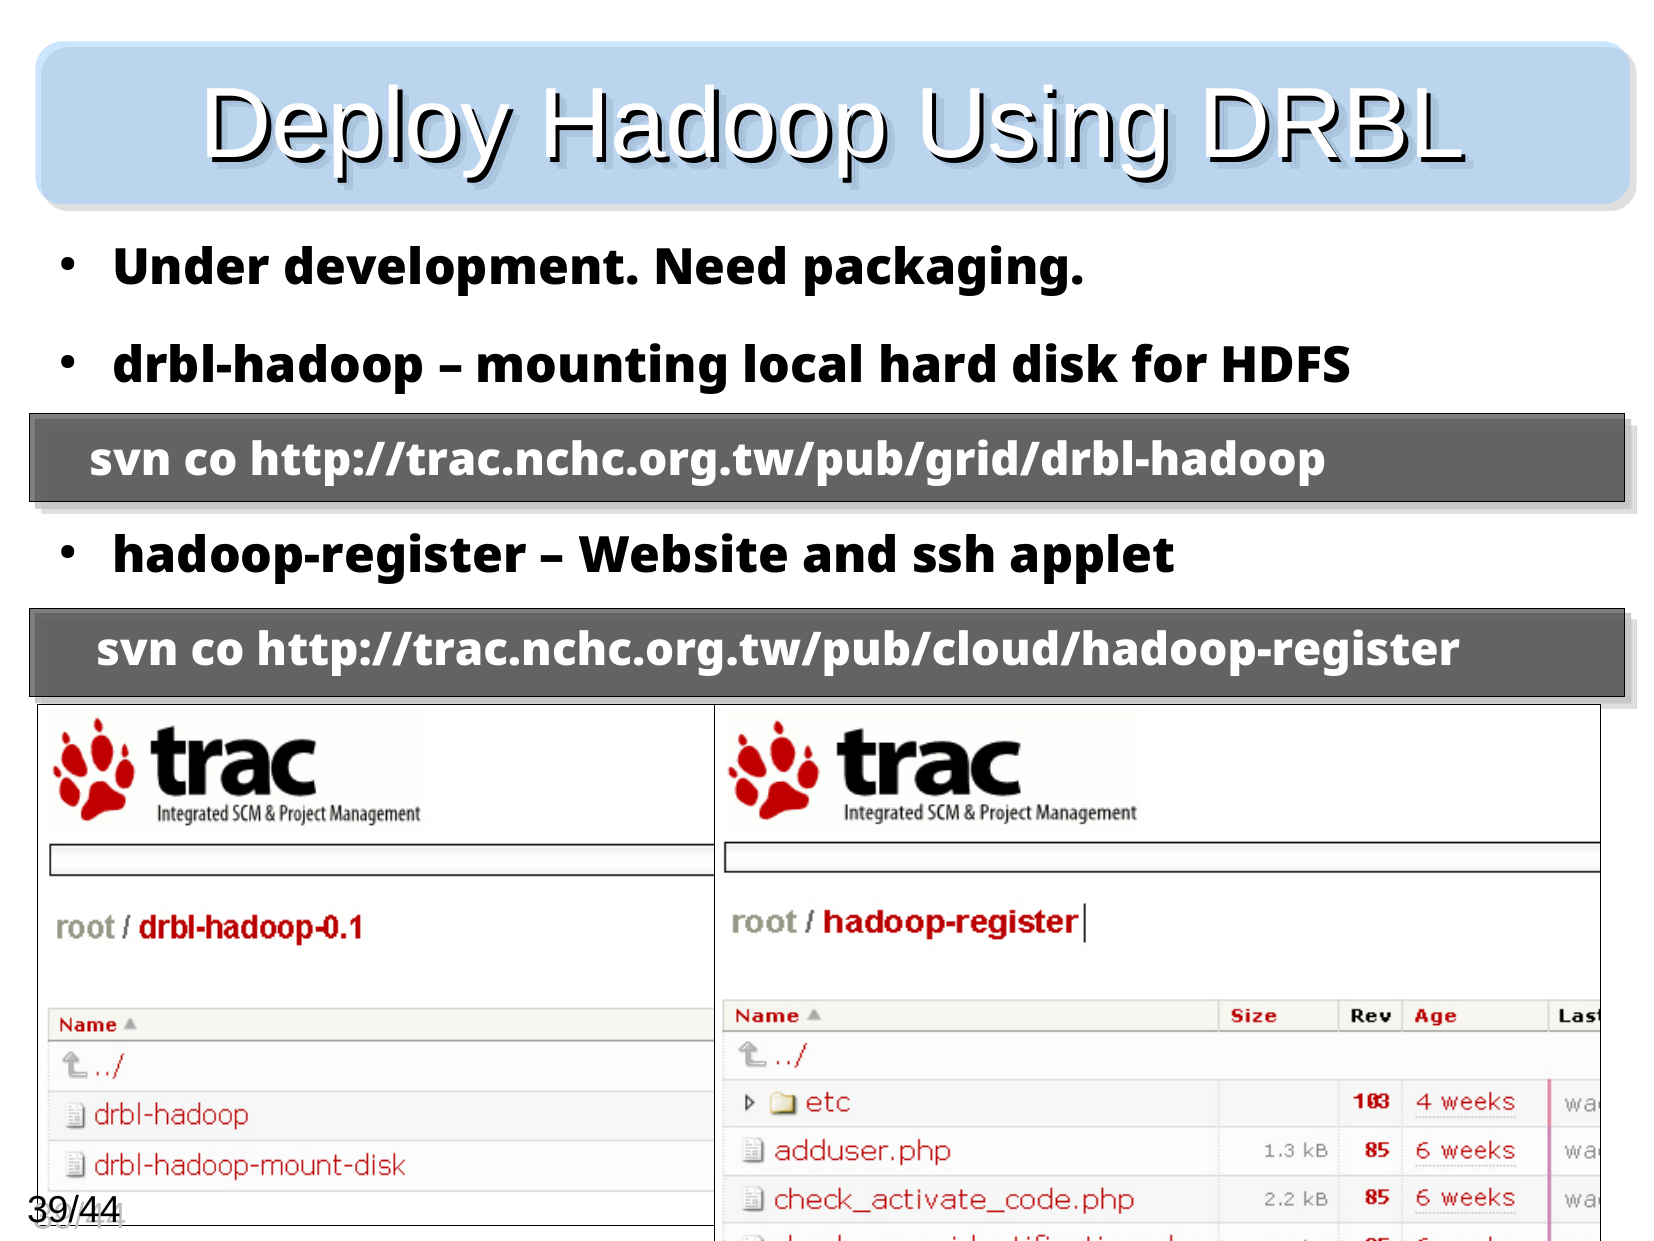

Deploy Hadoop Using DRBL
# Under development. Need packaging.
drbl-hadoop – mounting local hard disk for HDFS
 svn co http://trac.nchc.org.tw/pub/grid/drbl-hadoop
hadoop-register – Website and ssh applet
 svn co http://trac.nchc.org.tw/pub/cloud/hadoop-register